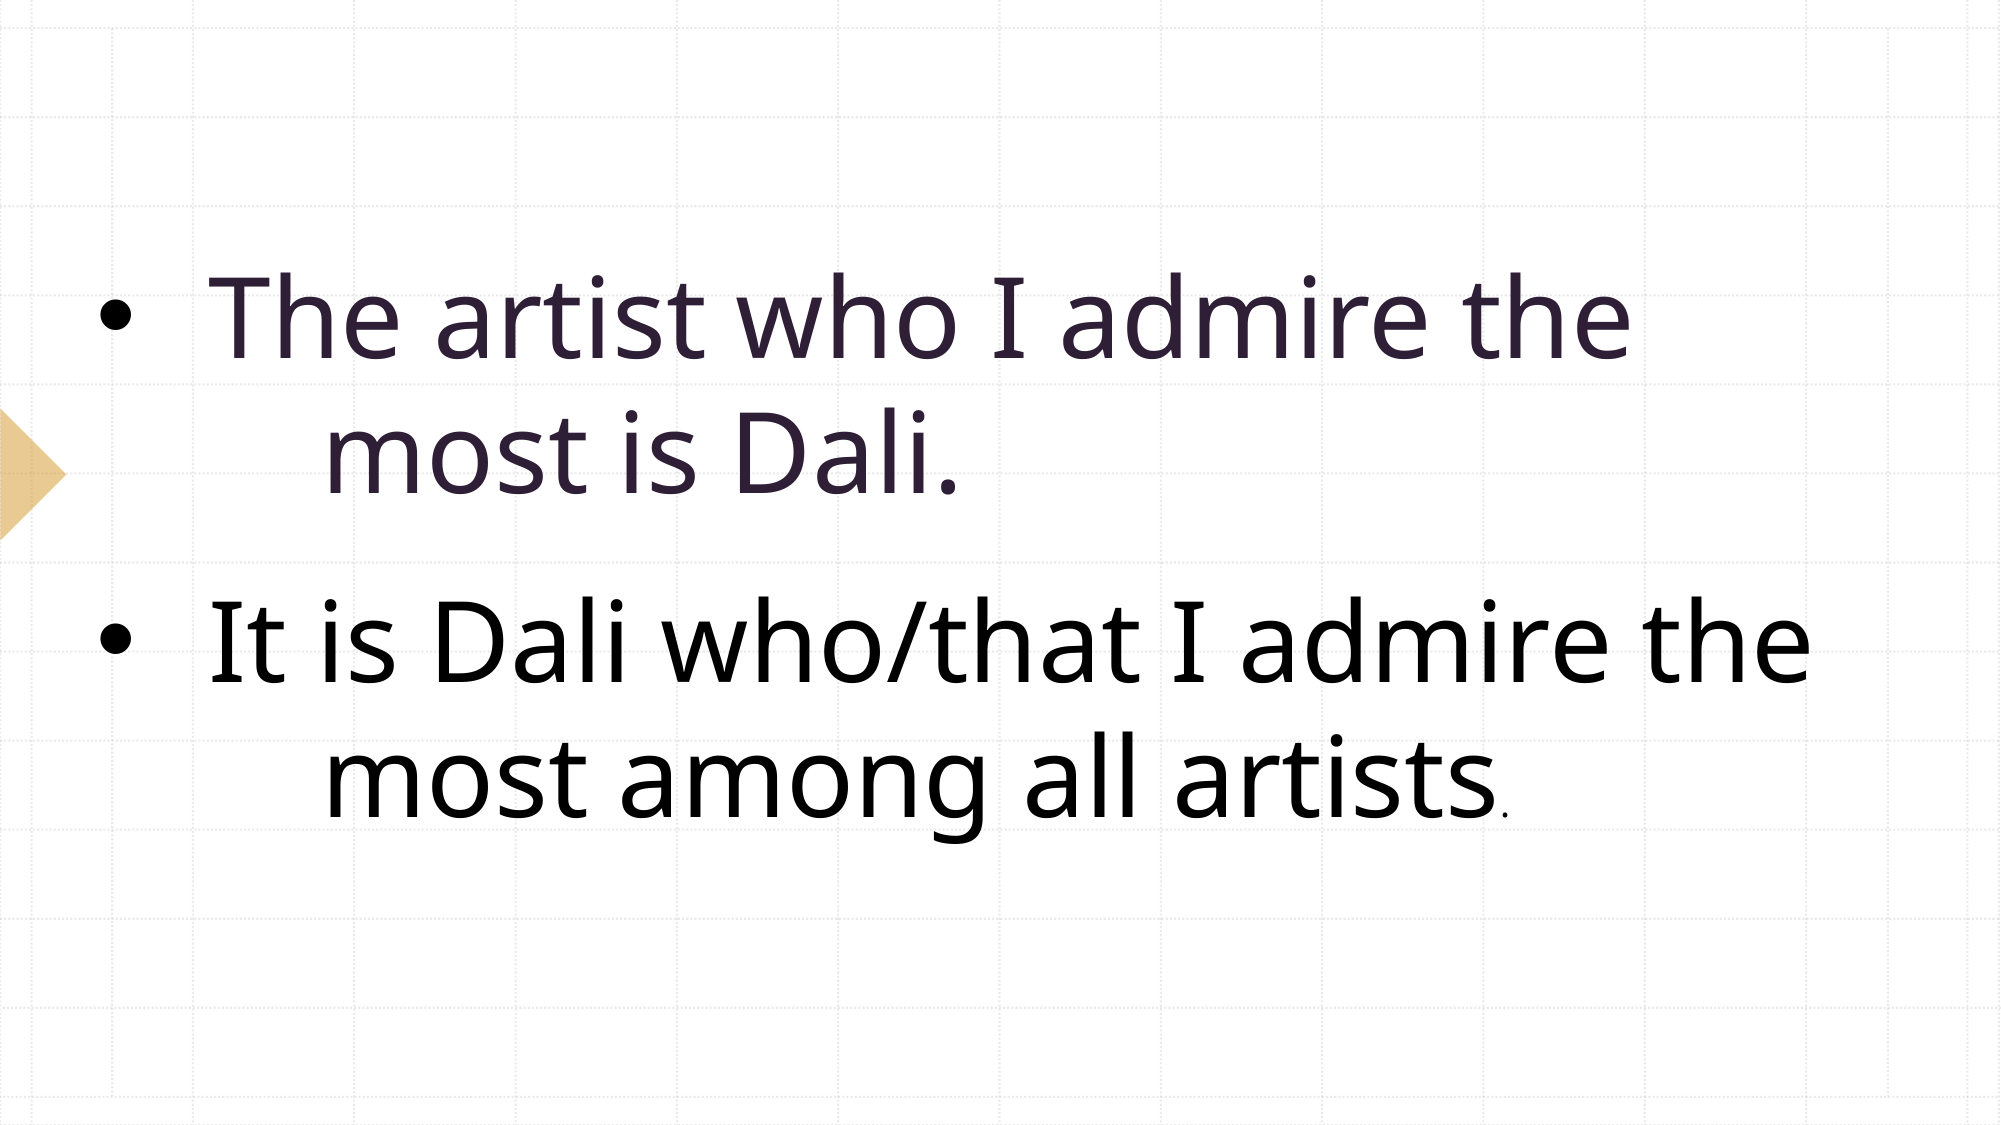

# The artist who I admire the most is Dali.
It is Dali who/that I admire the most among all artists.